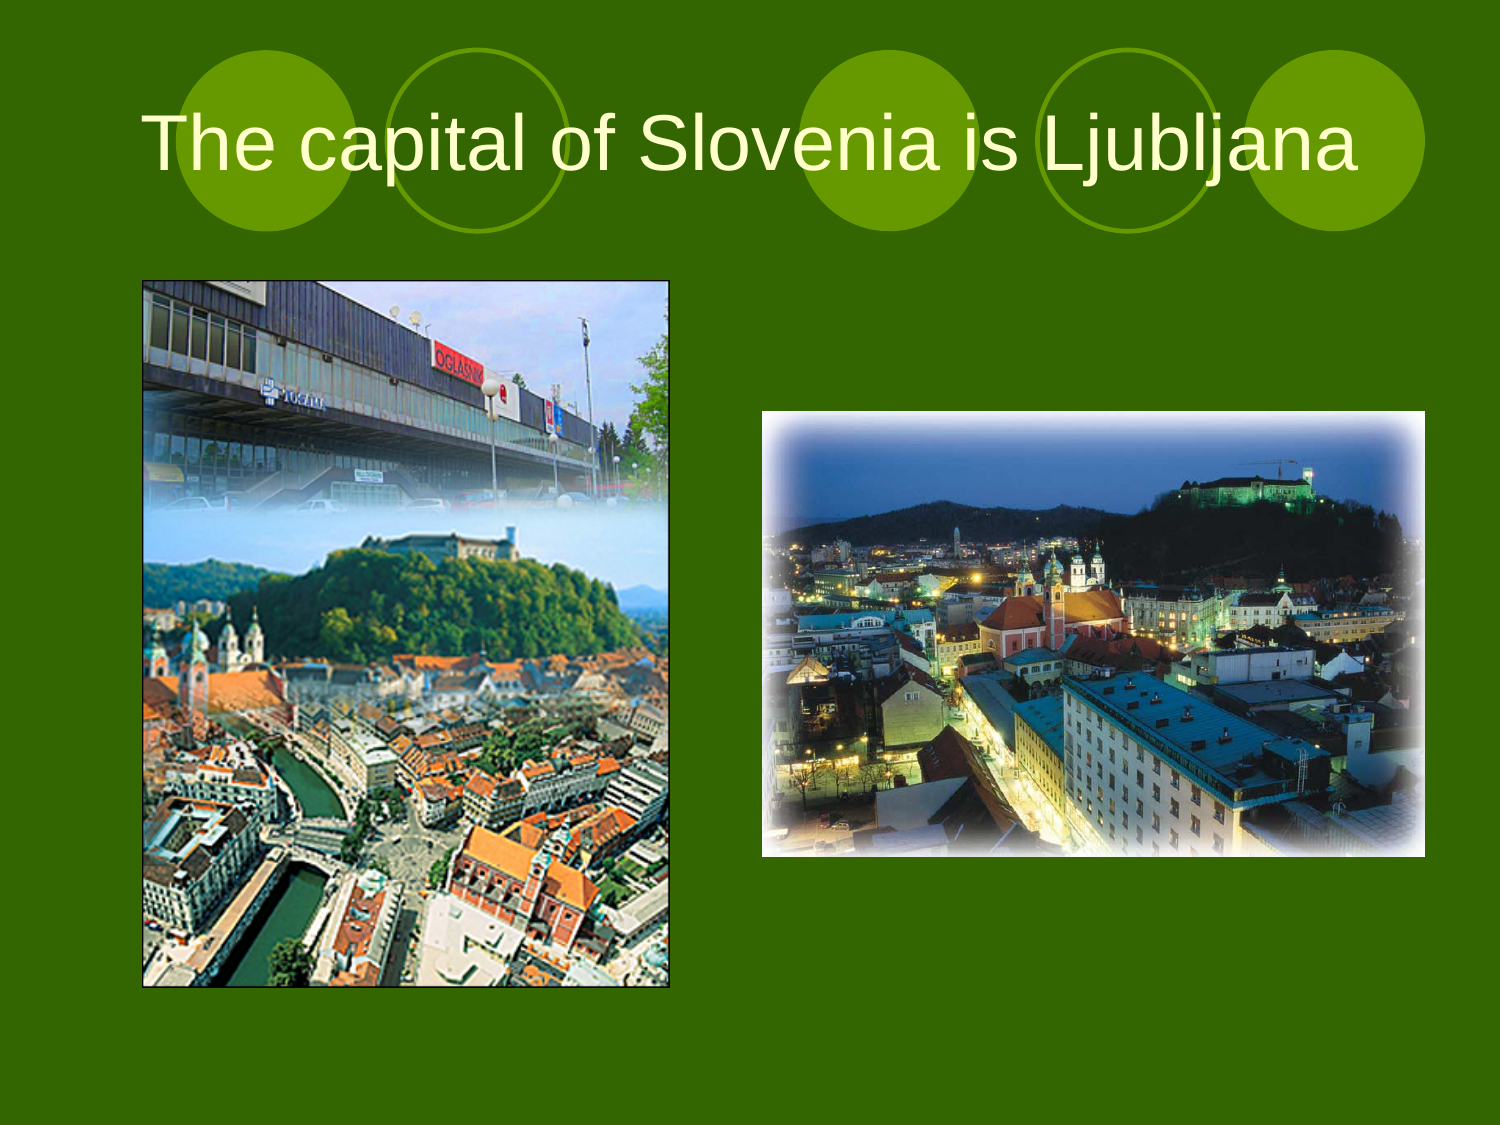

# The capital of Slovenia is Ljubljana